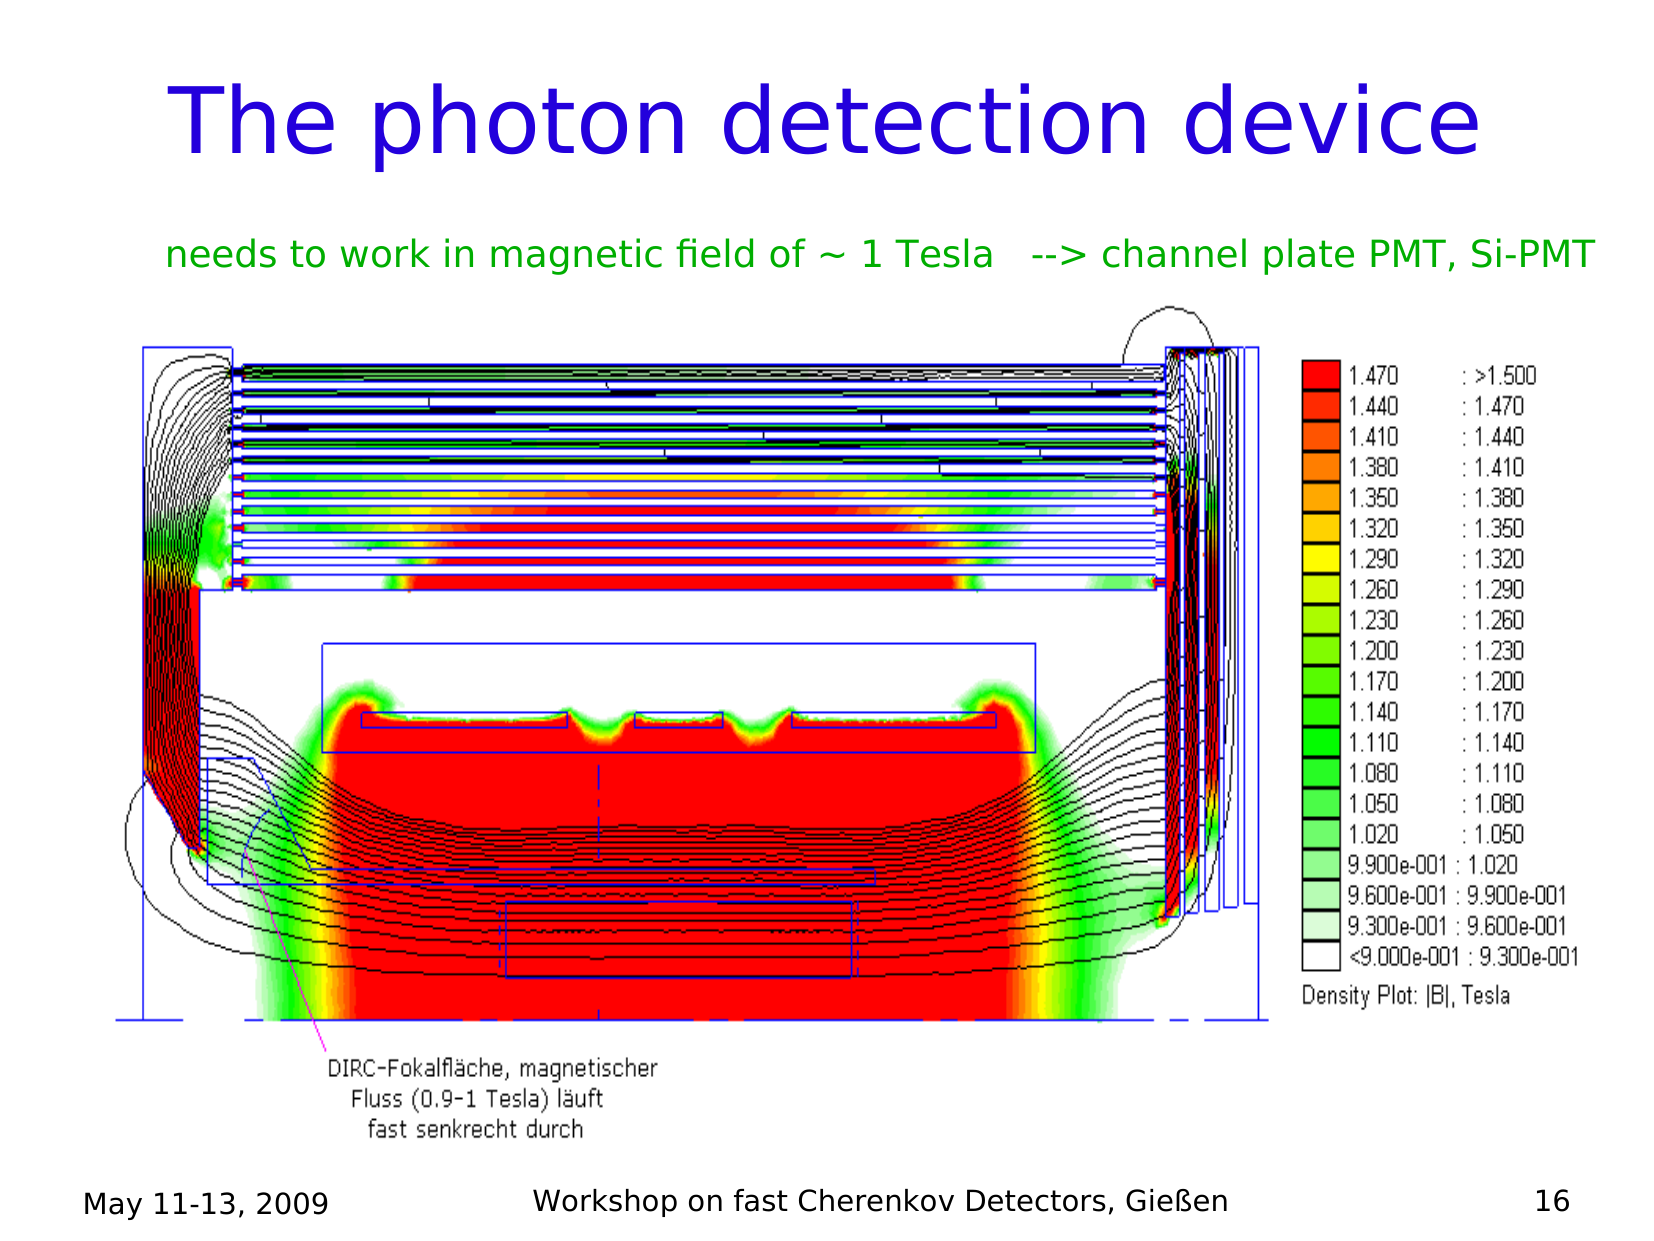

# The photon detection device
needs to work in magnetic field of ~ 1 Tesla --> channel plate PMT, Si-PMT
Workshop on fast Cherenkov Detectors, Gießen
16
May 11-13, 2009